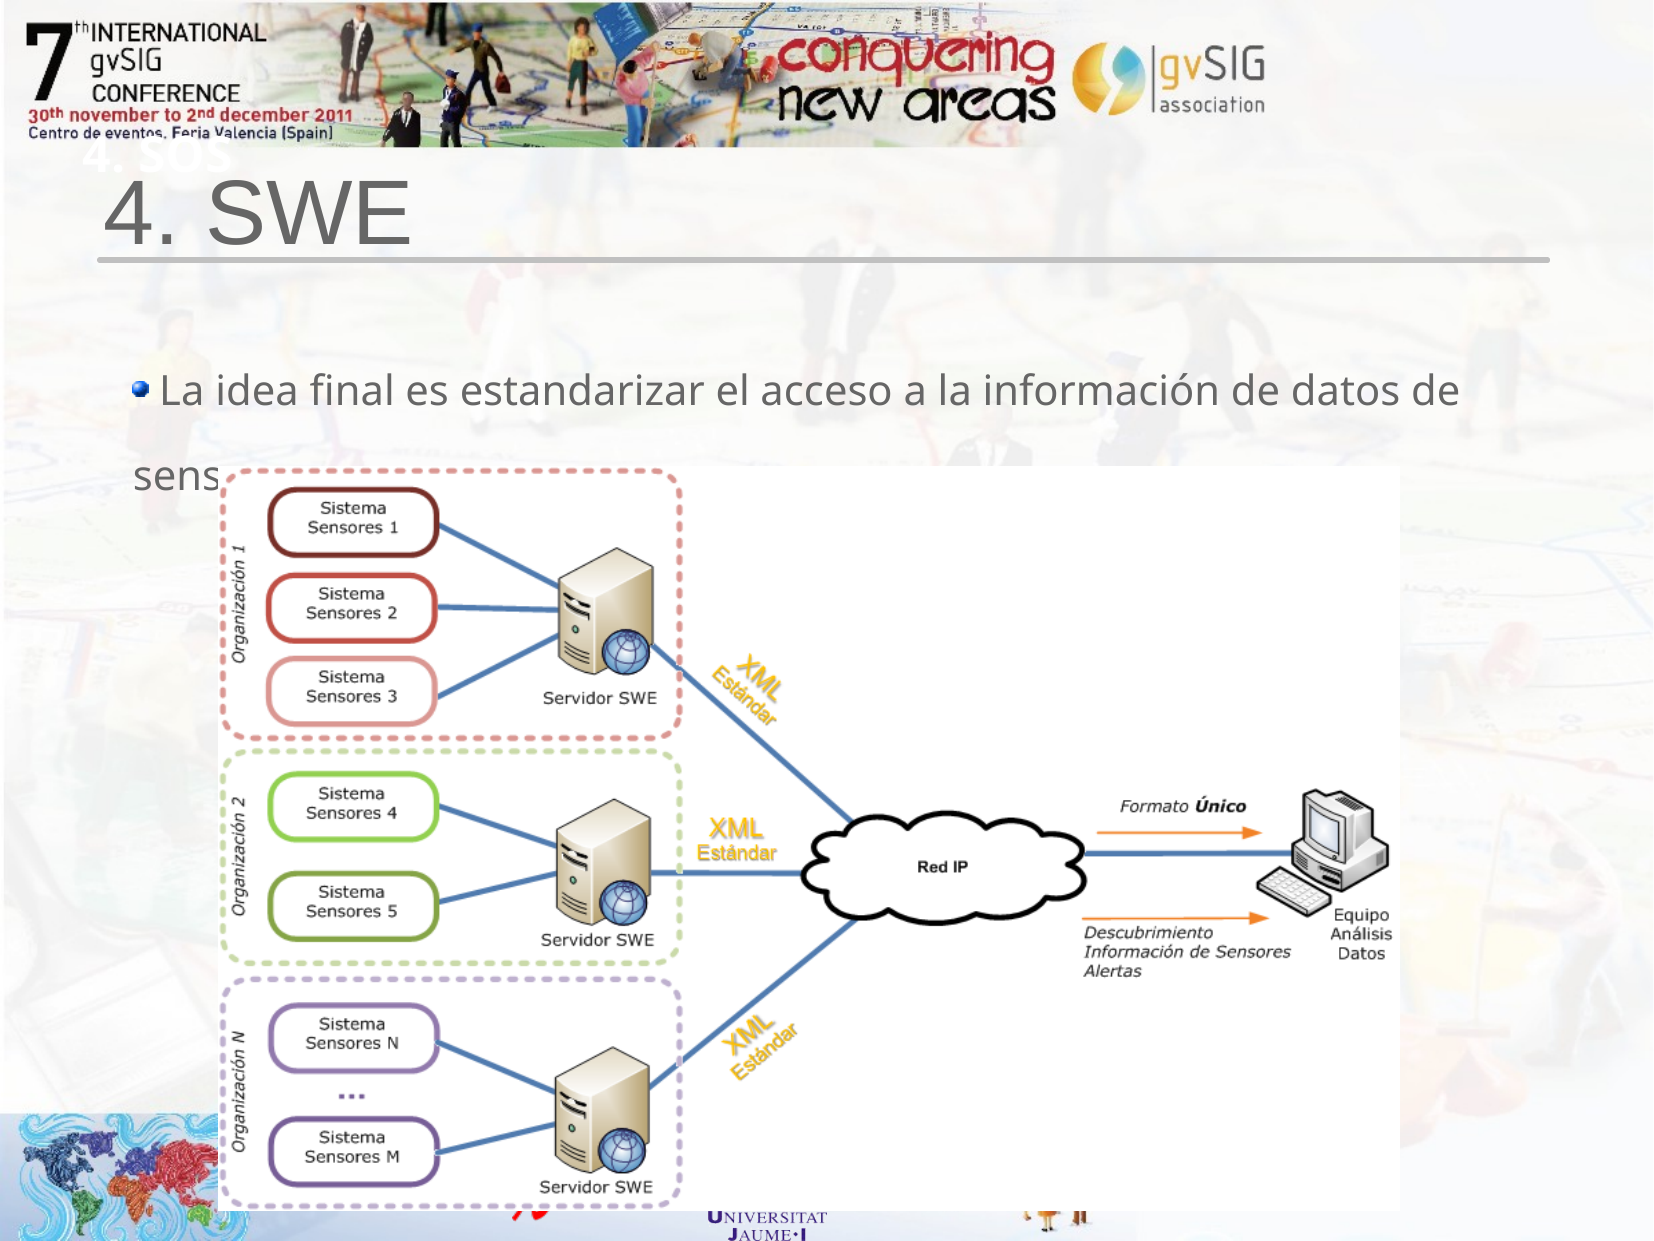

# 4. SOS
4. SWE
 La idea final es estandarizar el acceso a la información de datos de sensores